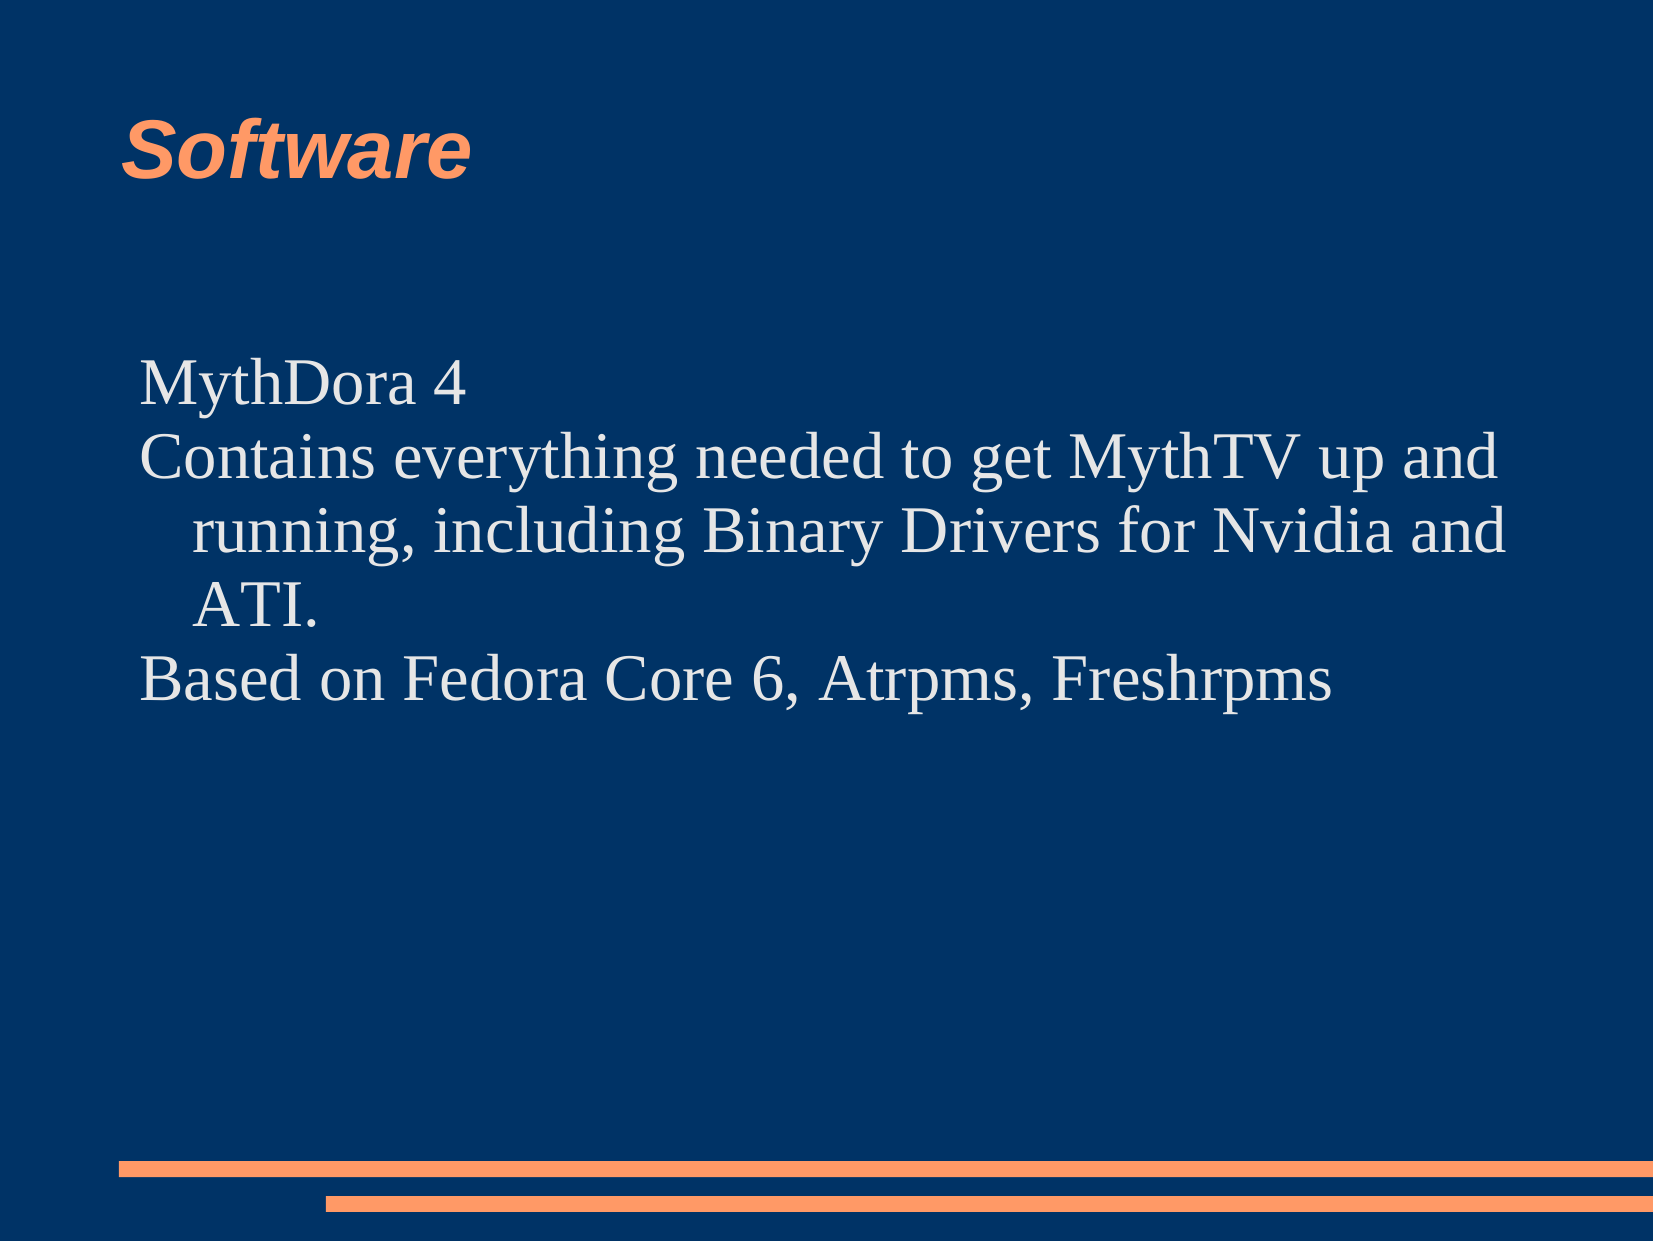

# Software
MythDora 4
Contains everything needed to get MythTV up and running, including Binary Drivers for Nvidia and ATI.
Based on Fedora Core 6, Atrpms, Freshrpms